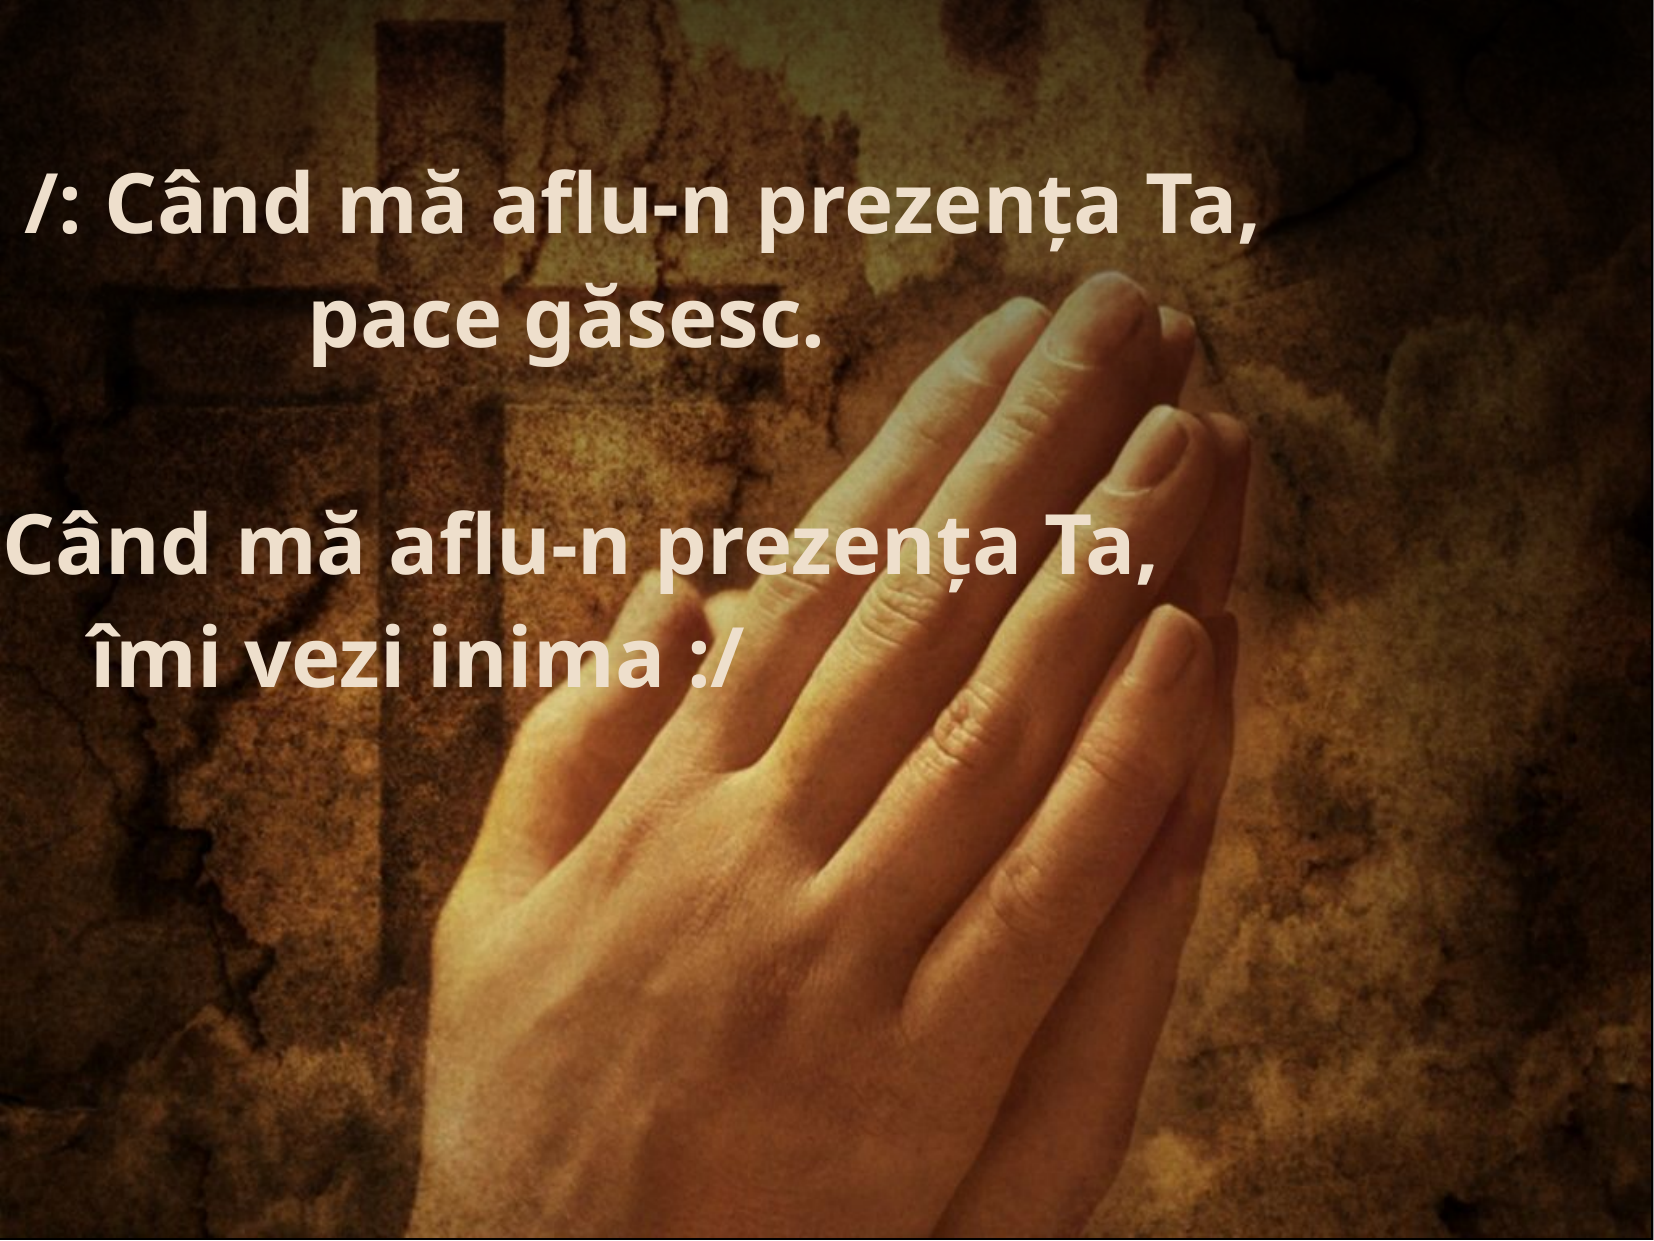

/: Când mă aflu-n prezenţa Ta,
 pace găsesc.
Când mă aflu-n prezenţa Ta,
 îmi vezi inima :/